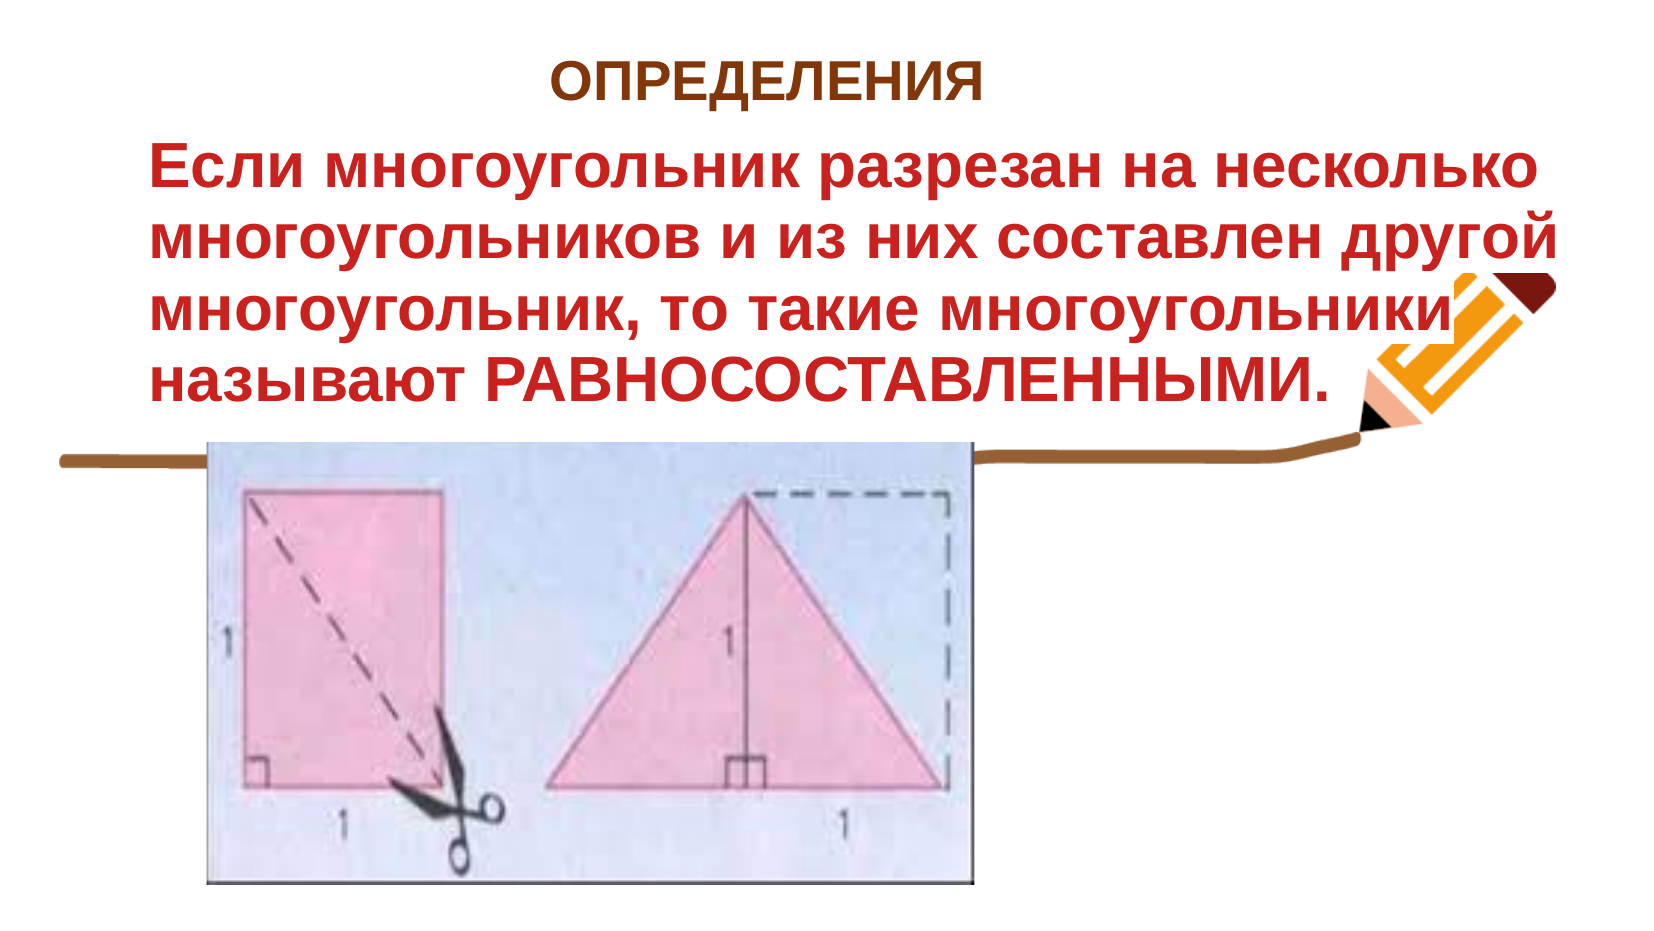

ОПРЕДЕЛЕНИЯ
Если многоугольник разрезан на несколько многоугольников и из них составлен другой многоугольник, то такие многоугольники называют РАВНОСОСТАВЛЕННЫМИ.
#